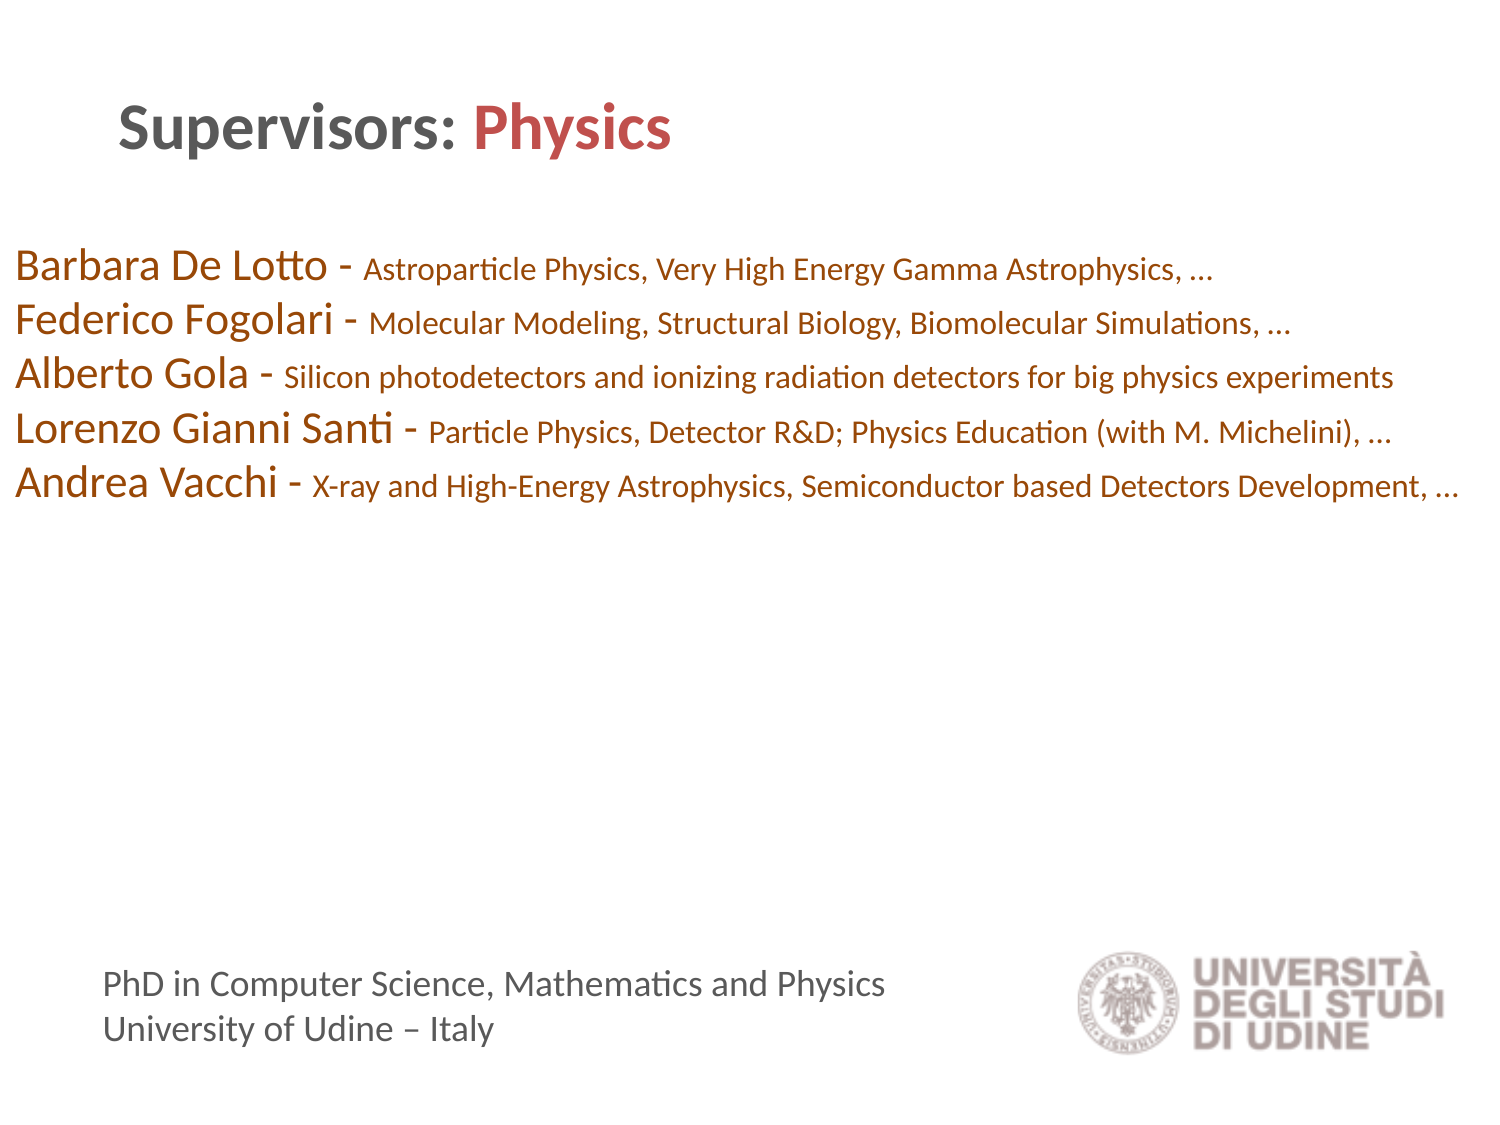

Supervisors: Physics
Barbara De Lotto - Astroparticle Physics, Very High Energy Gamma Astrophysics, …
Federico Fogolari - Molecular Modeling, Structural Biology, Biomolecular Simulations, …
Alberto Gola - Silicon photodetectors and ionizing radiation detectors for big physics experiments
Lorenzo Gianni Santi - Particle Physics, Detector R&D; Physics Education (with M. Michelini), …
Andrea Vacchi - X-ray and High-Energy Astrophysics, Semiconductor based Detectors Development, …
# PhD in Computer Science, Mathematics and Physics University of Udine – Italy